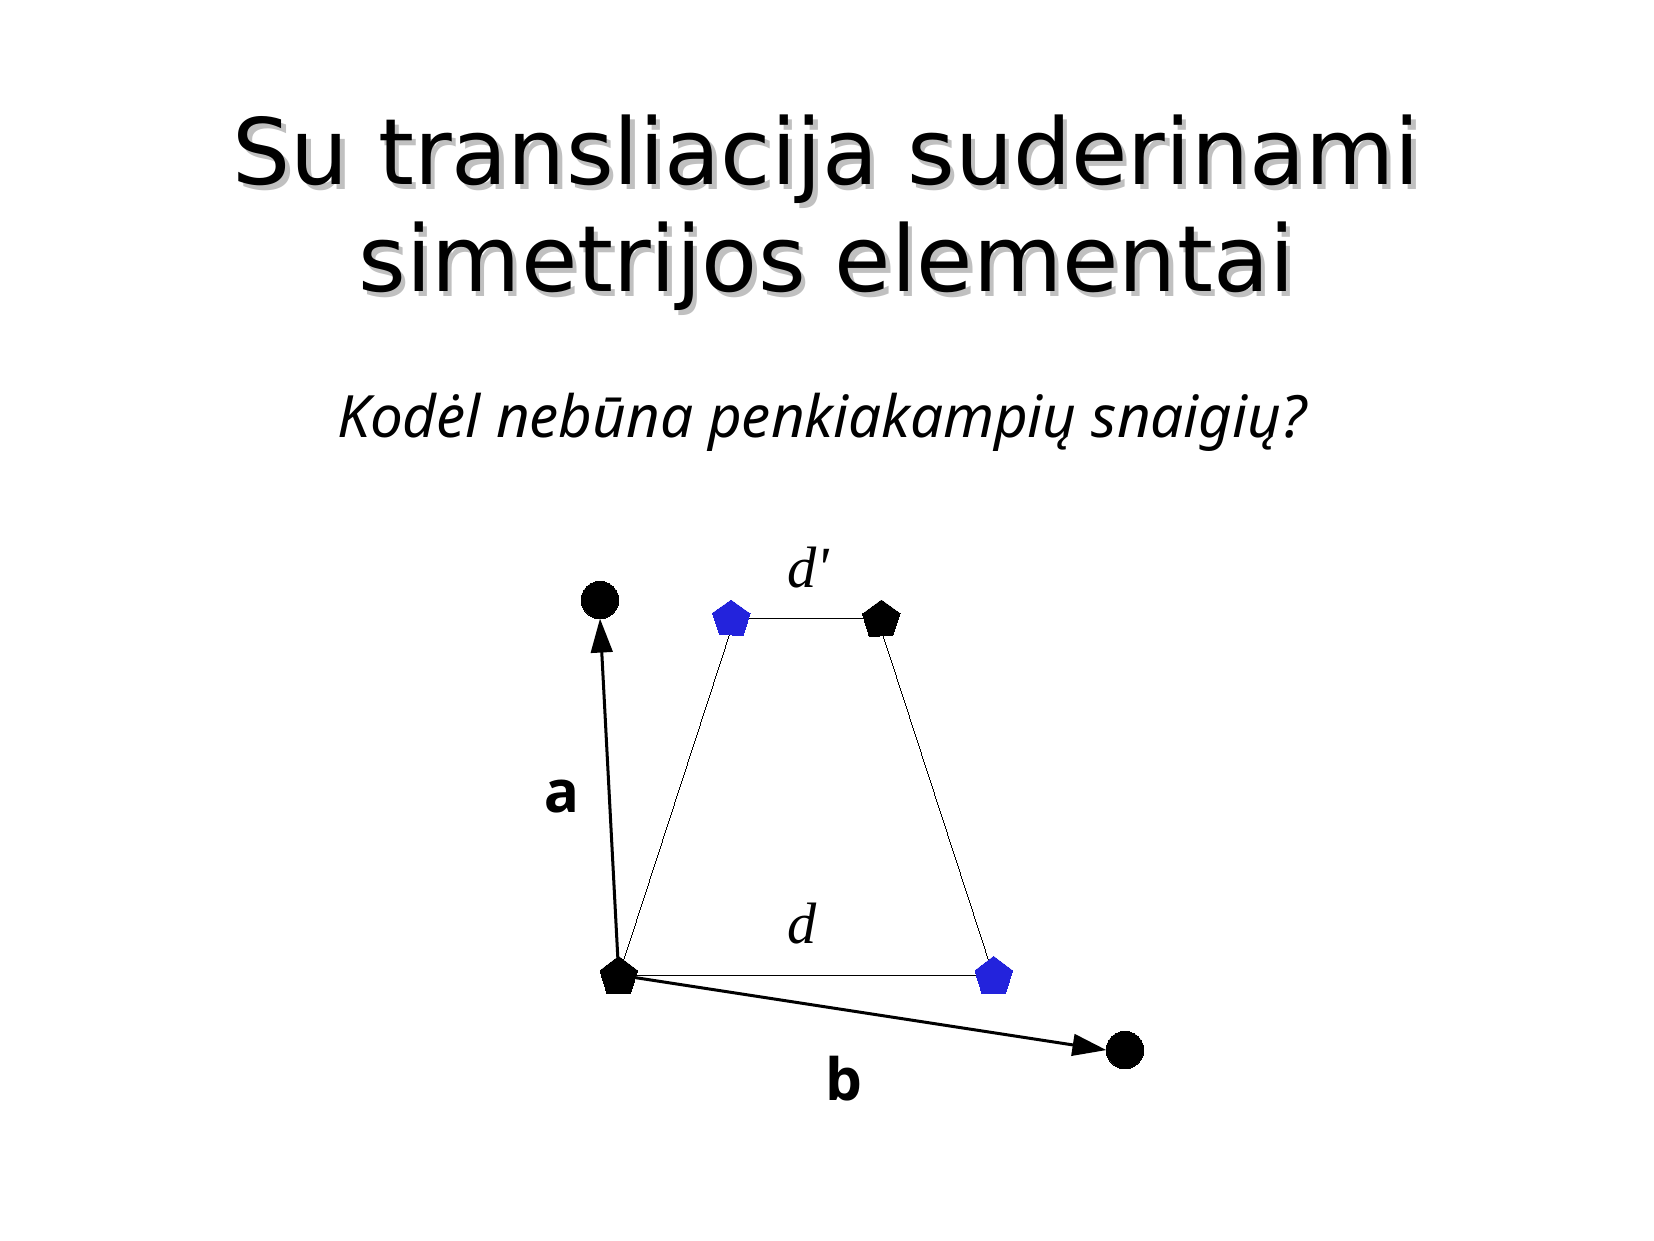

# Su transliacija suderinami simetrijos elementai
Kodėl nebūna penkiakampių snaigių?
d'
a
d
b